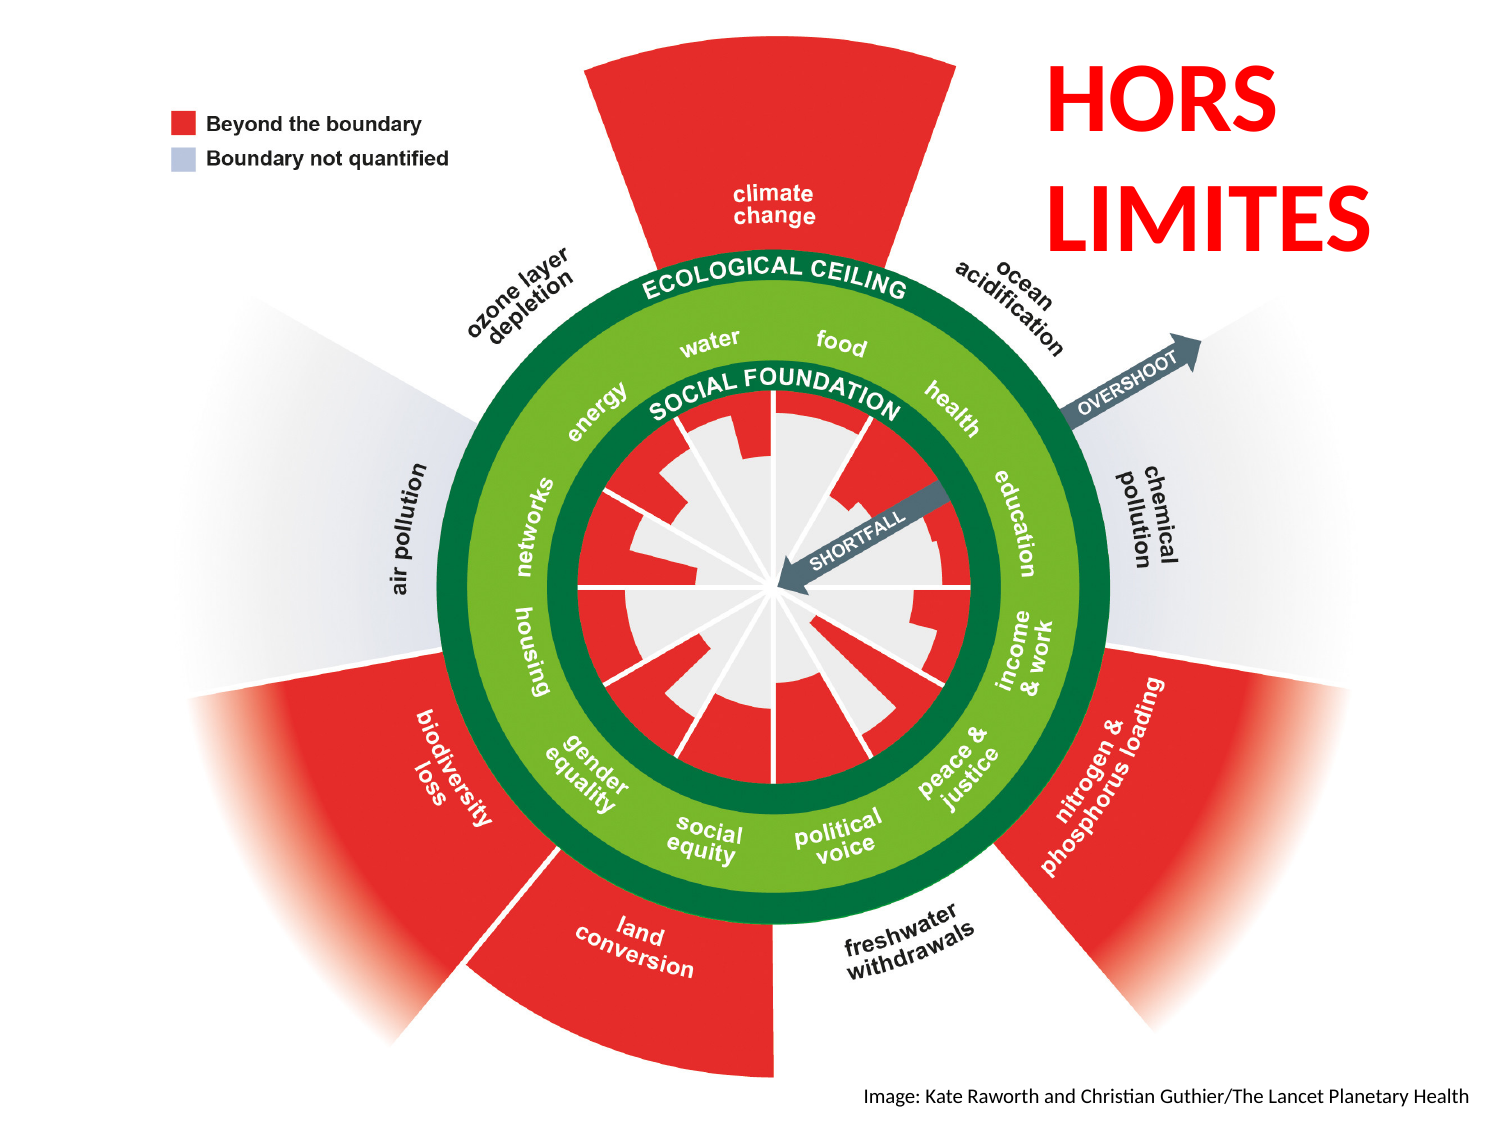

HORS LIMITES
Image: Kate Raworth and Christian Guthier/The Lancet Planetary Health